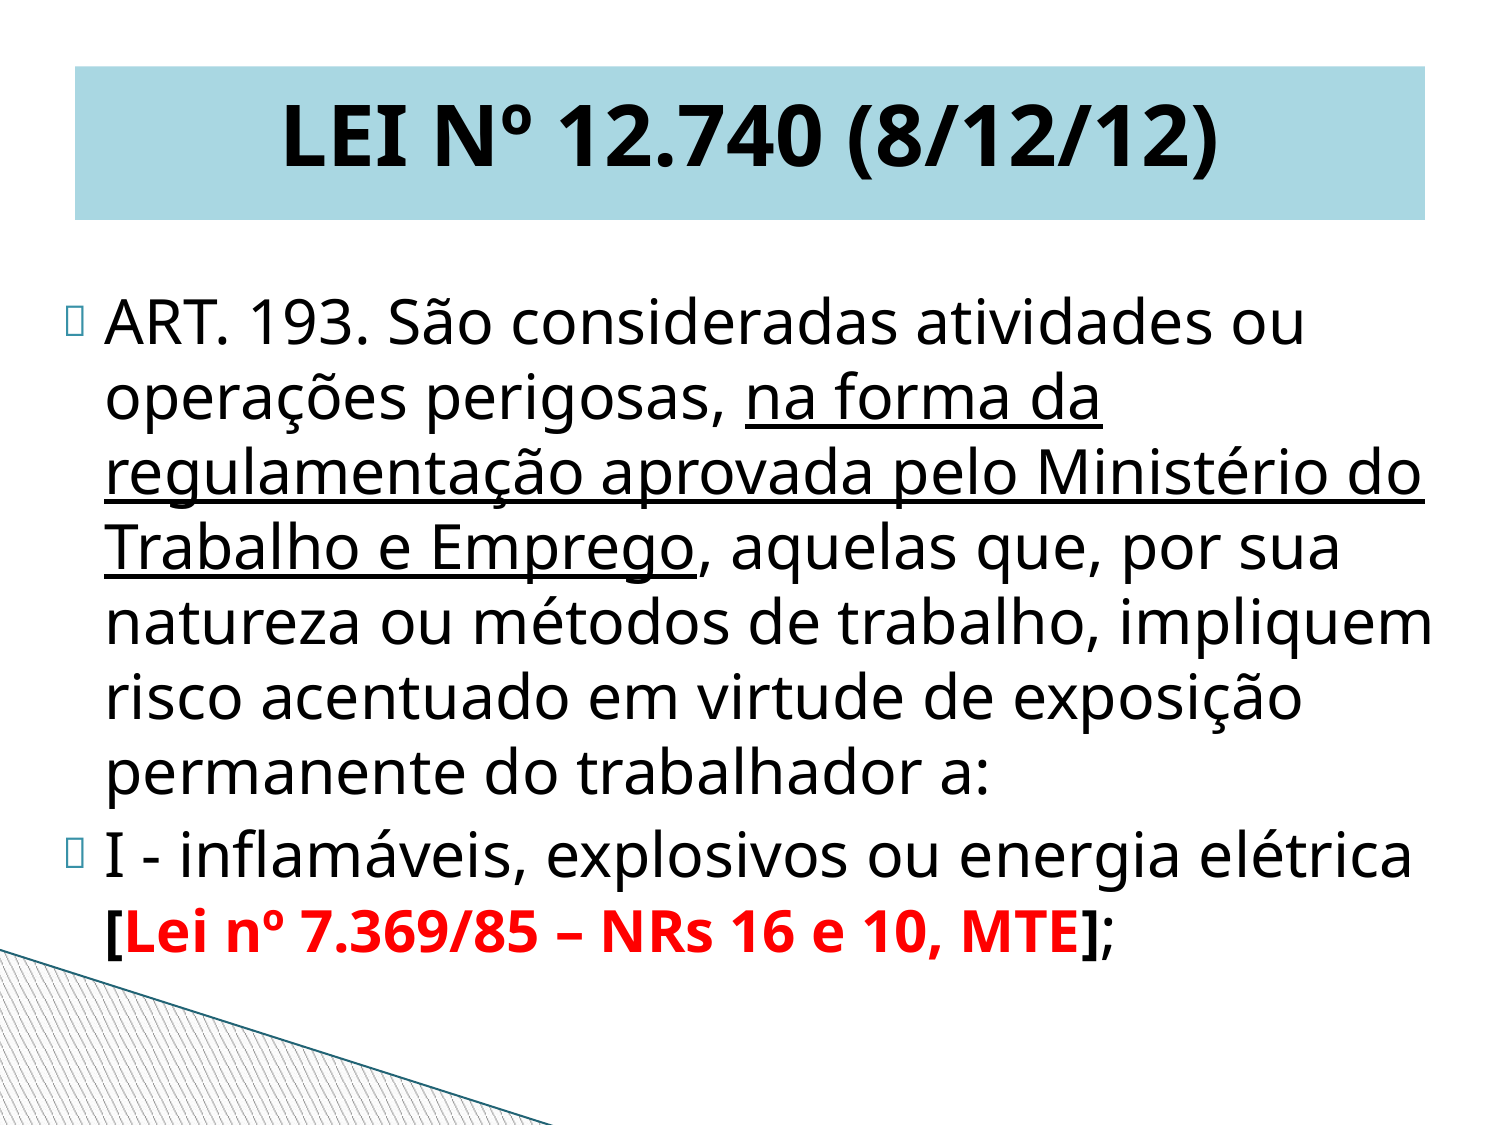

LEI Nº 12.740 (8/12/12)
# ART. 193. São consideradas atividades ou operações perigosas, na forma da regulamentação aprovada pelo Ministério do Trabalho e Emprego, aquelas que, por sua natureza ou métodos de trabalho, impliquem risco acentuado em virtude de exposição permanente do trabalhador a:
I - inflamáveis, explosivos ou energia elétrica [Lei nº 7.369/85 – NRs 16 e 10, MTE];